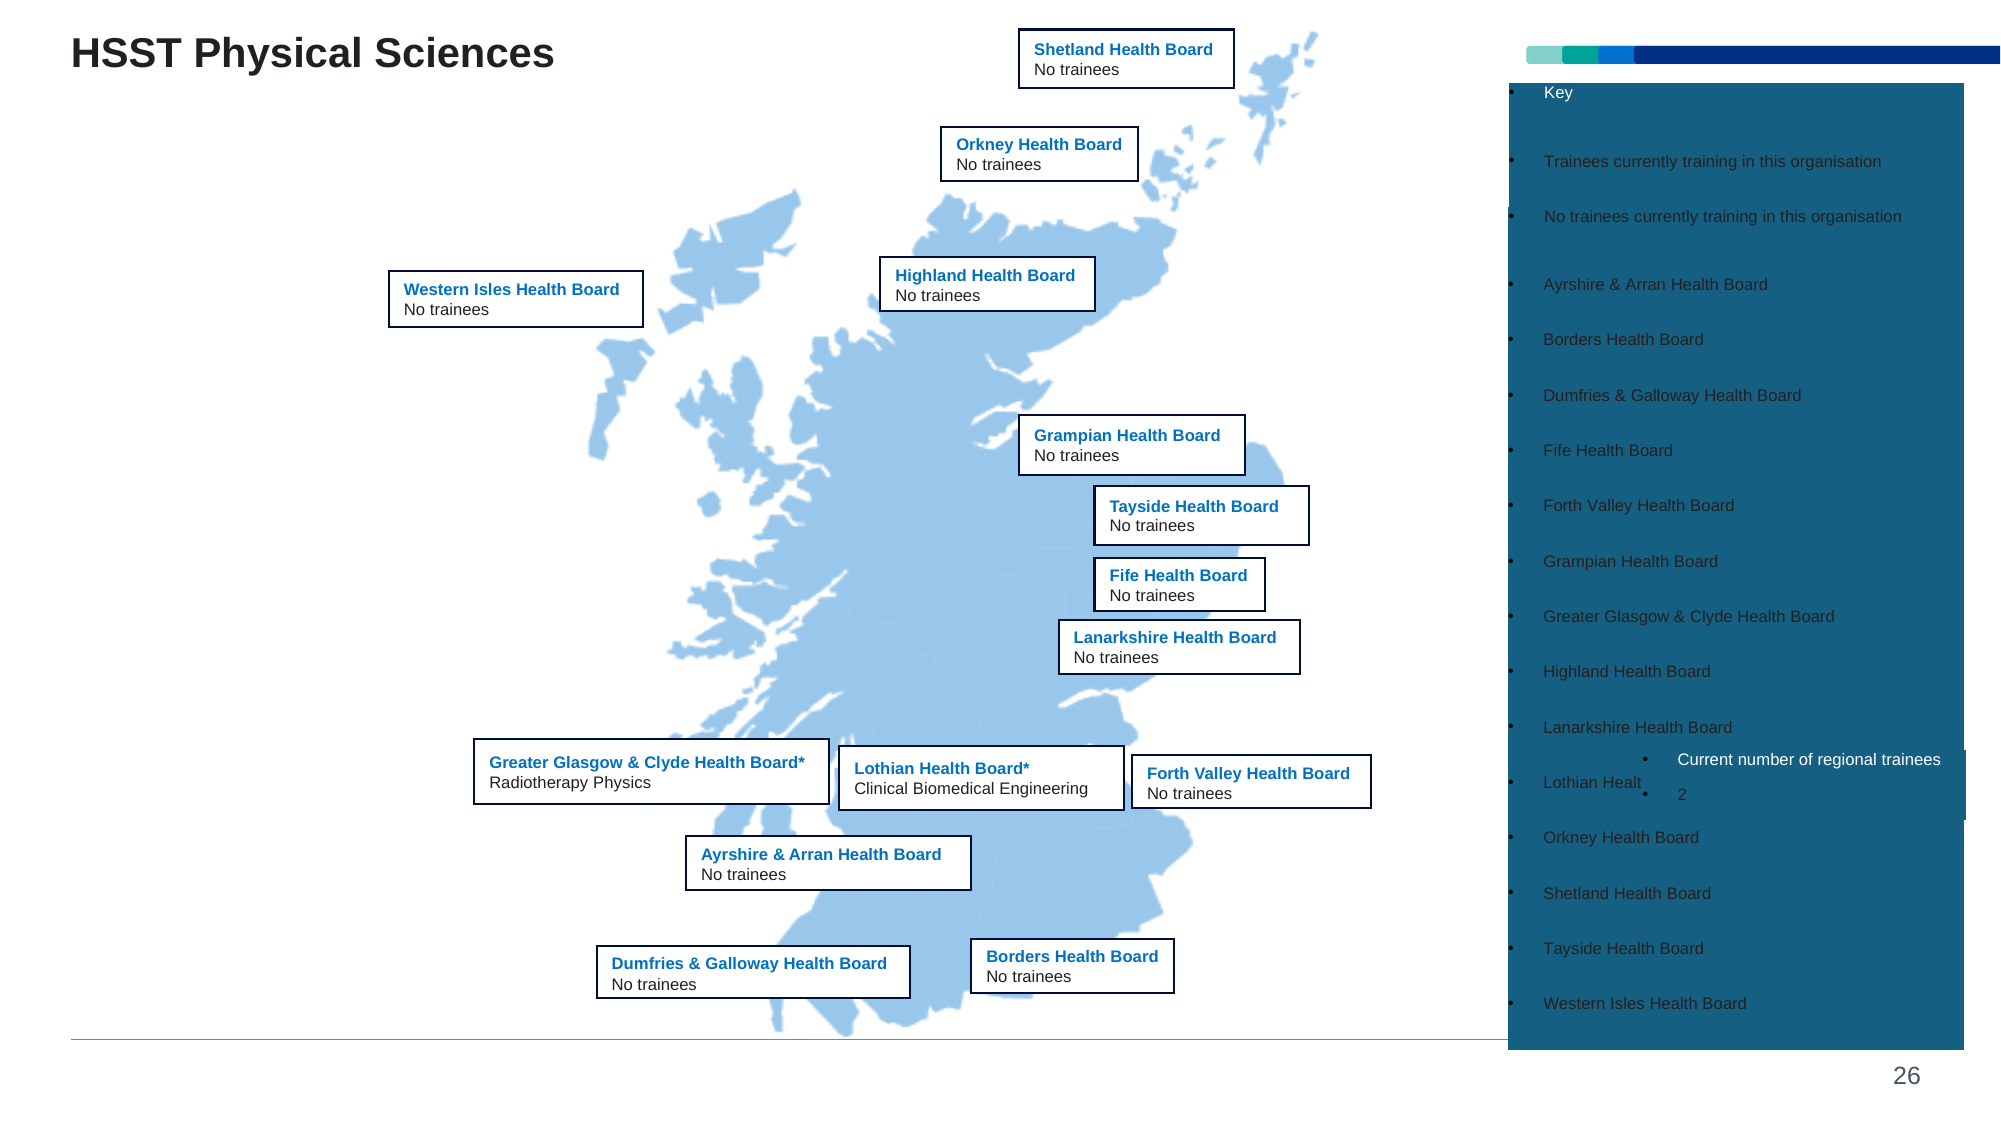

Shetland Health Board
No trainees
# HSST Physical Sciences
| Key | |
| --- | --- |
| Trainees currently training in this organisation | |
| No trainees currently training in this organisation | |
Orkney Health Board
No trainees
| Health Board | |
| --- | --- |
| Ayrshire & Arran Health Board | |
| Borders Health Board | |
| Dumfries & Galloway Health Board | |
| Fife Health Board | |
| Forth Valley Health Board | |
| Grampian Health Board | |
| Greater Glasgow & Clyde Health Board | |
| Highland Health Board | |
| Lanarkshire Health Board | |
| Lothian Health Board | |
| Orkney Health Board | |
| Shetland Health Board | |
| Tayside Health Board | |
| Western Isles Health Board | |
Highland Health Board
No trainees
Western Isles Health Board
No trainees
Grampian Health Board
No trainees
Tayside Health Board
No trainees
Fife Health Board
No trainees
Lanarkshire Health Board
No trainees
Greater Glasgow & Clyde Health Board*
Radiotherapy Physics
Lothian Health Board*
Clinical Biomedical Engineering
| Current number of regional trainees |
| --- |
| 2 |
Forth Valley Health Board
No trainees
Ayrshire & Arran Health Board
No trainees
Borders Health Board
No trainees
Dumfries & Galloway Health Board
No trainees